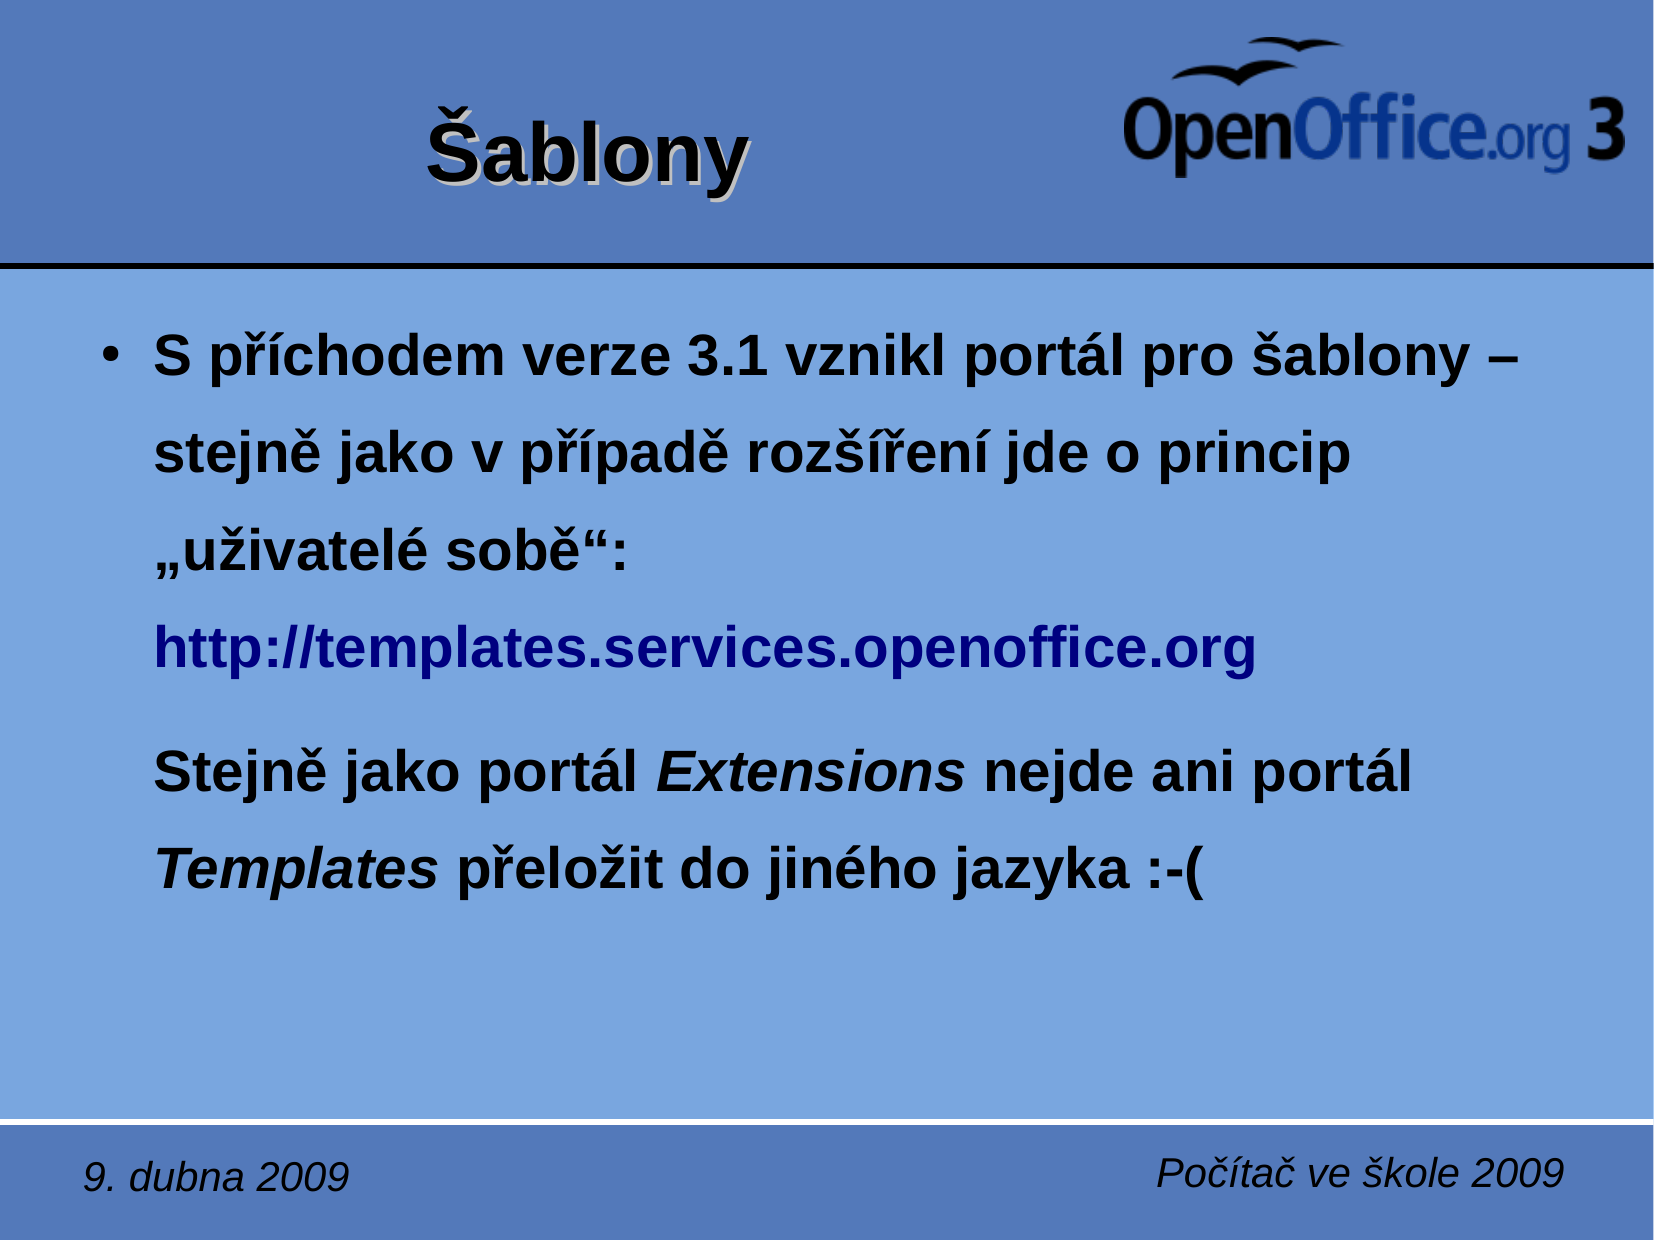

# Šablony
S příchodem verze 3.1 vznikl portál pro šablony – stejně jako v případě rozšíření jde o princip „uživatelé sobě“: http://templates.services.openoffice.org
Stejně jako portál Extensions nejde ani portál Templates přeložit do jiného jazyka :-(
Počítač ve škole 2009
9. dubna 2009